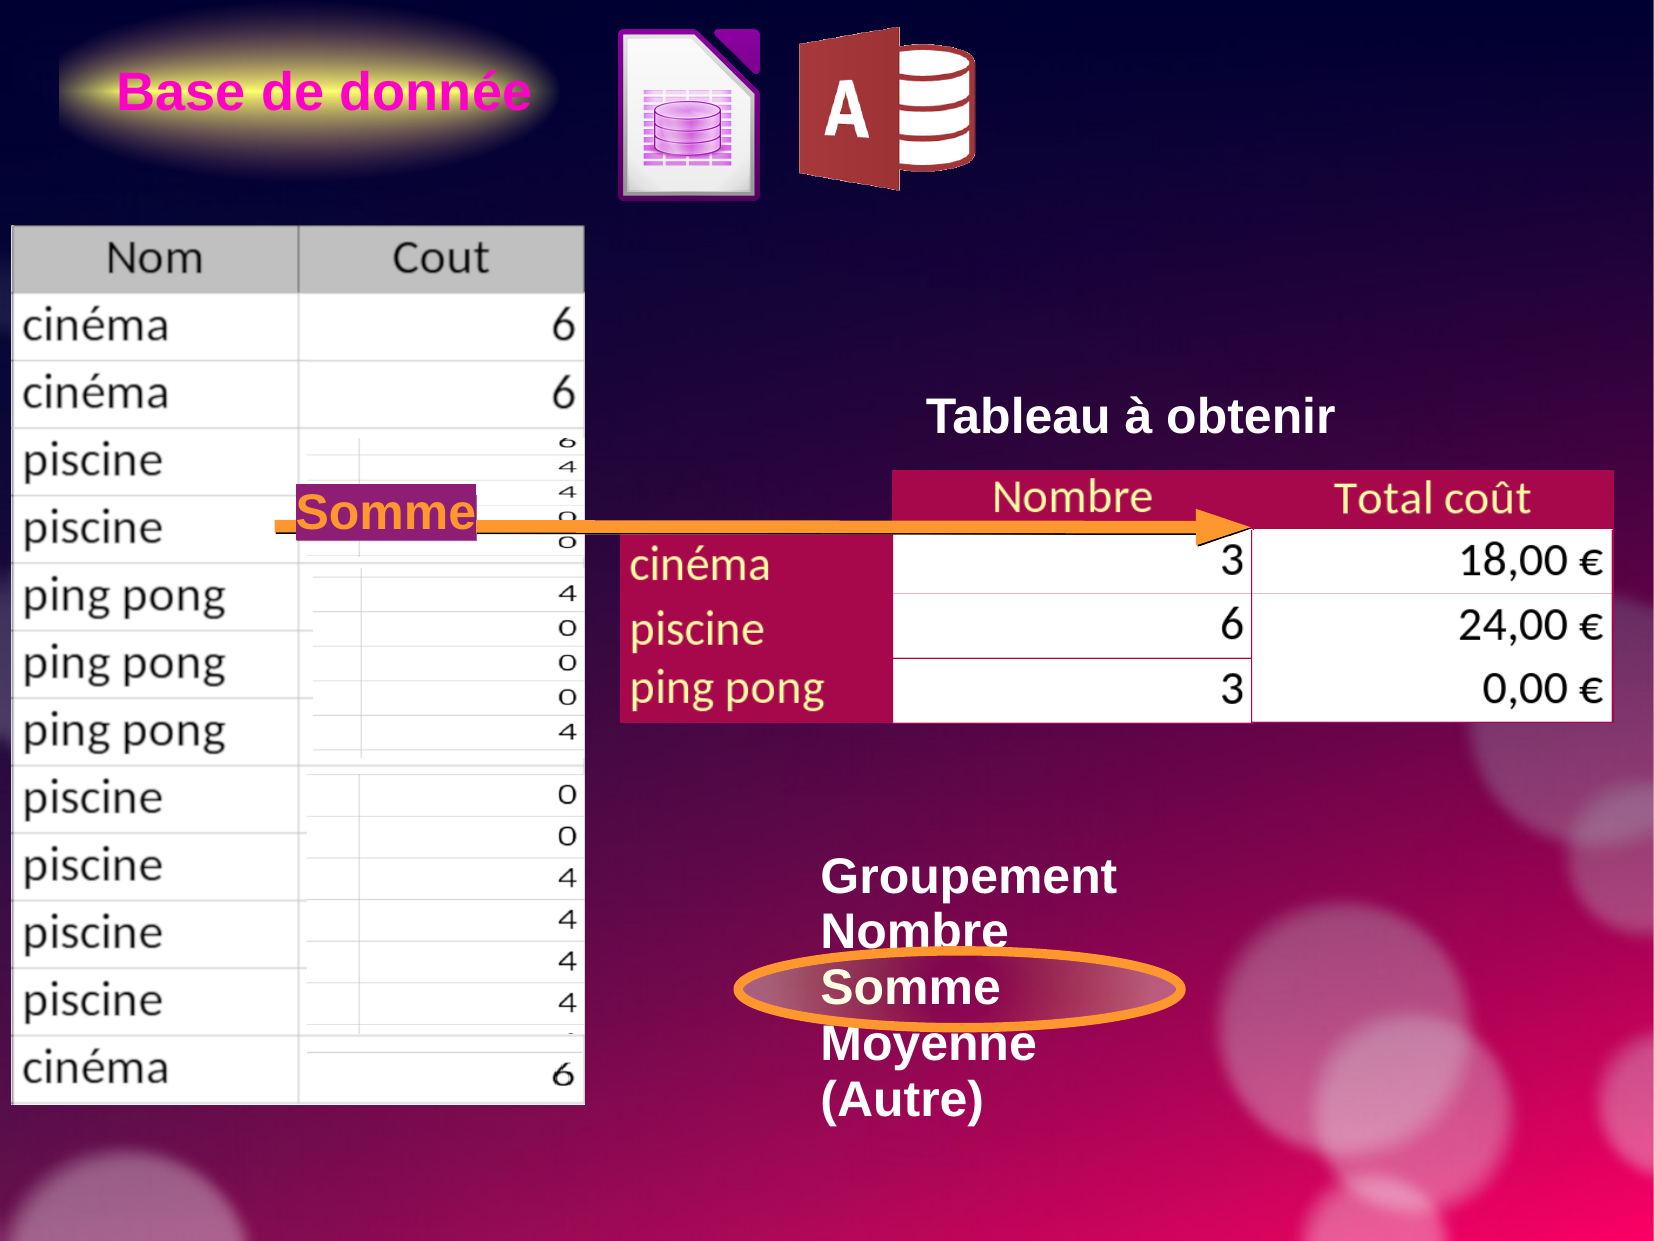

# Base de donnée
Tableau à obtenir
S
Somme
Groupement
Nombre
Somme
Moyenne
(Autre)